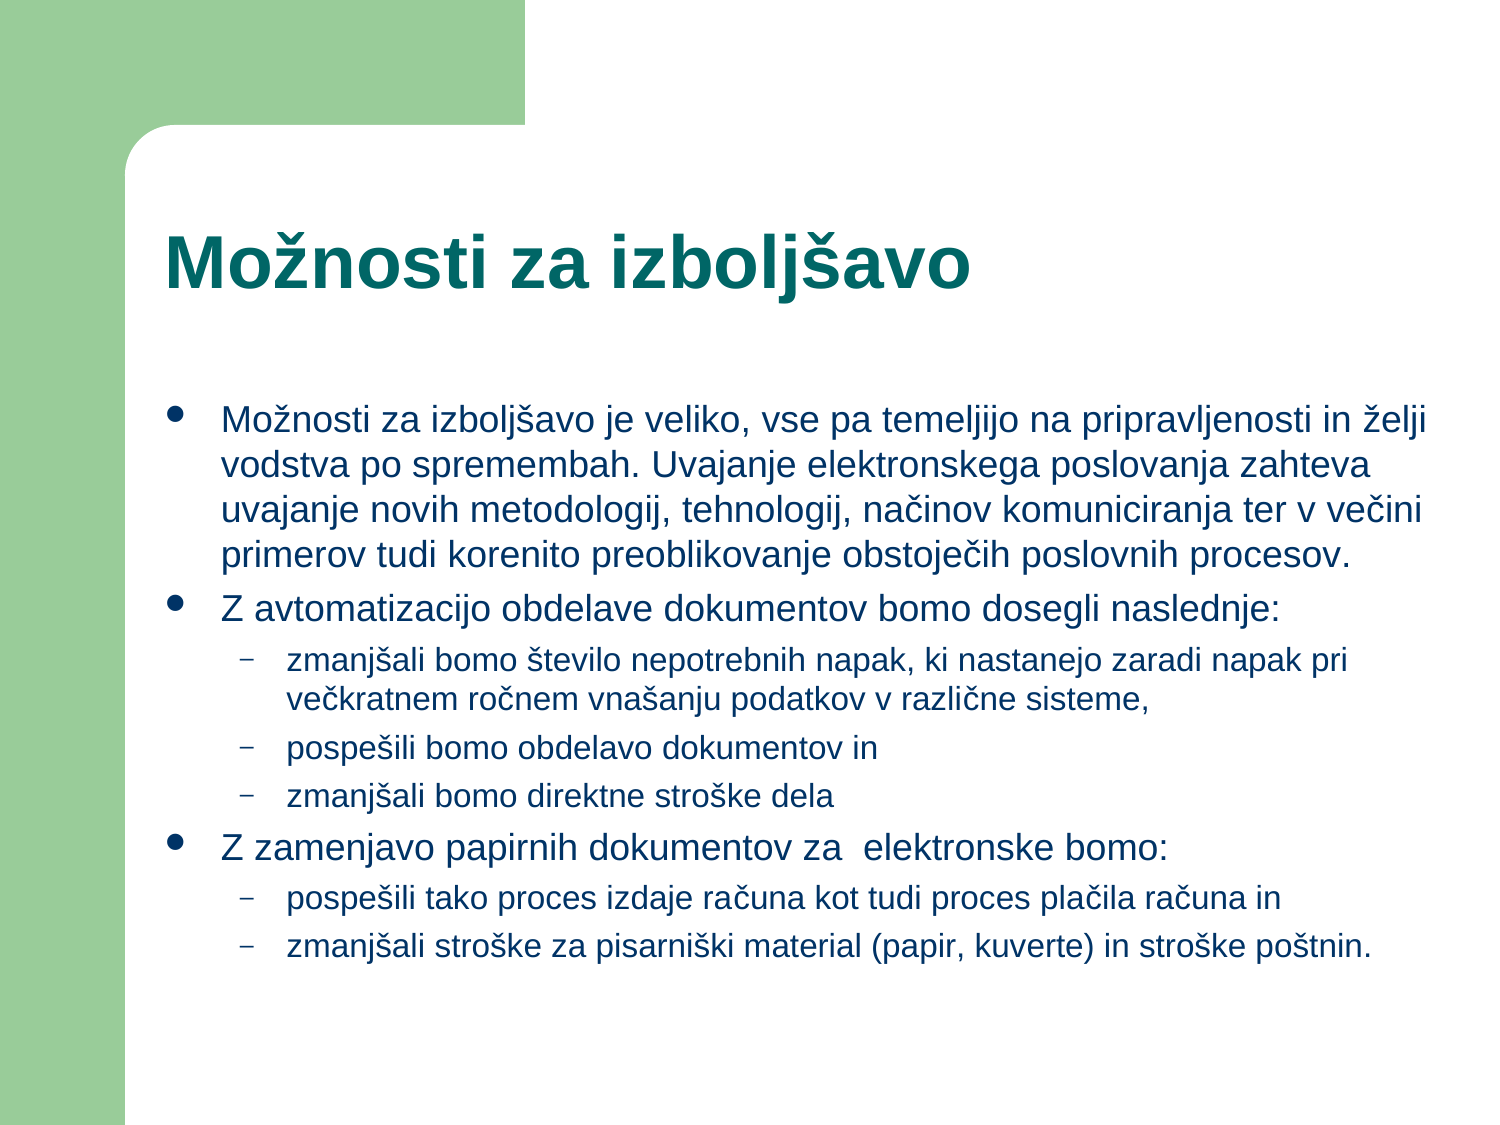

# Možnosti za izboljšavo
Možnosti za izboljšavo je veliko, vse pa temeljijo na pripravljenosti in želji vodstva po spremembah. Uvajanje elektronskega poslovanja zahteva uvajanje novih metodologij, tehnologij, načinov komuniciranja ter v večini primerov tudi korenito preoblikovanje obstoječih poslovnih procesov.
Z avtomatizacijo obdelave dokumentov bomo dosegli naslednje:
zmanjšali bomo število nepotrebnih napak, ki nastanejo zaradi napak pri večkratnem ročnem vnašanju podatkov v različne sisteme,
pospešili bomo obdelavo dokumentov in
zmanjšali bomo direktne stroške dela
Z zamenjavo papirnih dokumentov za elektronske bomo:
pospešili tako proces izdaje računa kot tudi proces plačila računa in
zmanjšali stroške za pisarniški material (papir, kuverte) in stroške poštnin.